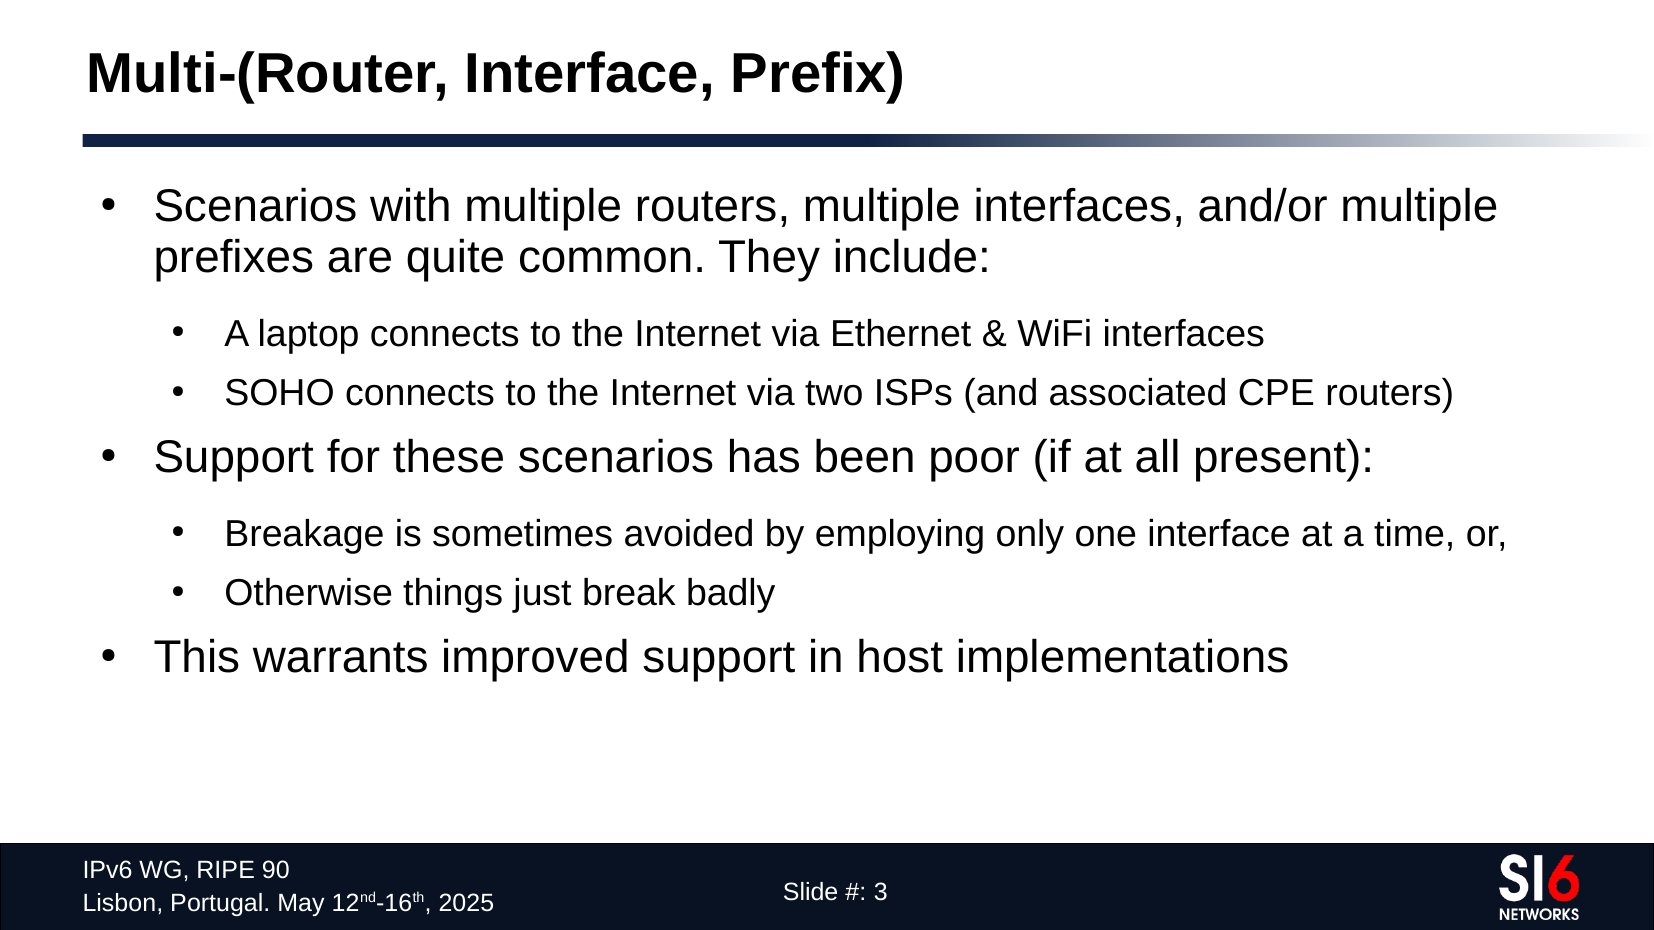

# Multi-(Router, Interface, Prefix)
Scenarios with multiple routers, multiple interfaces, and/or multiple prefixes are quite common. They include:
A laptop connects to the Internet via Ethernet & WiFi interfaces
SOHO connects to the Internet via two ISPs (and associated CPE routers)
Support for these scenarios has been poor (if at all present):
Breakage is sometimes avoided by employing only one interface at a time, or,
Otherwise things just break badly
This warrants improved support in host implementations